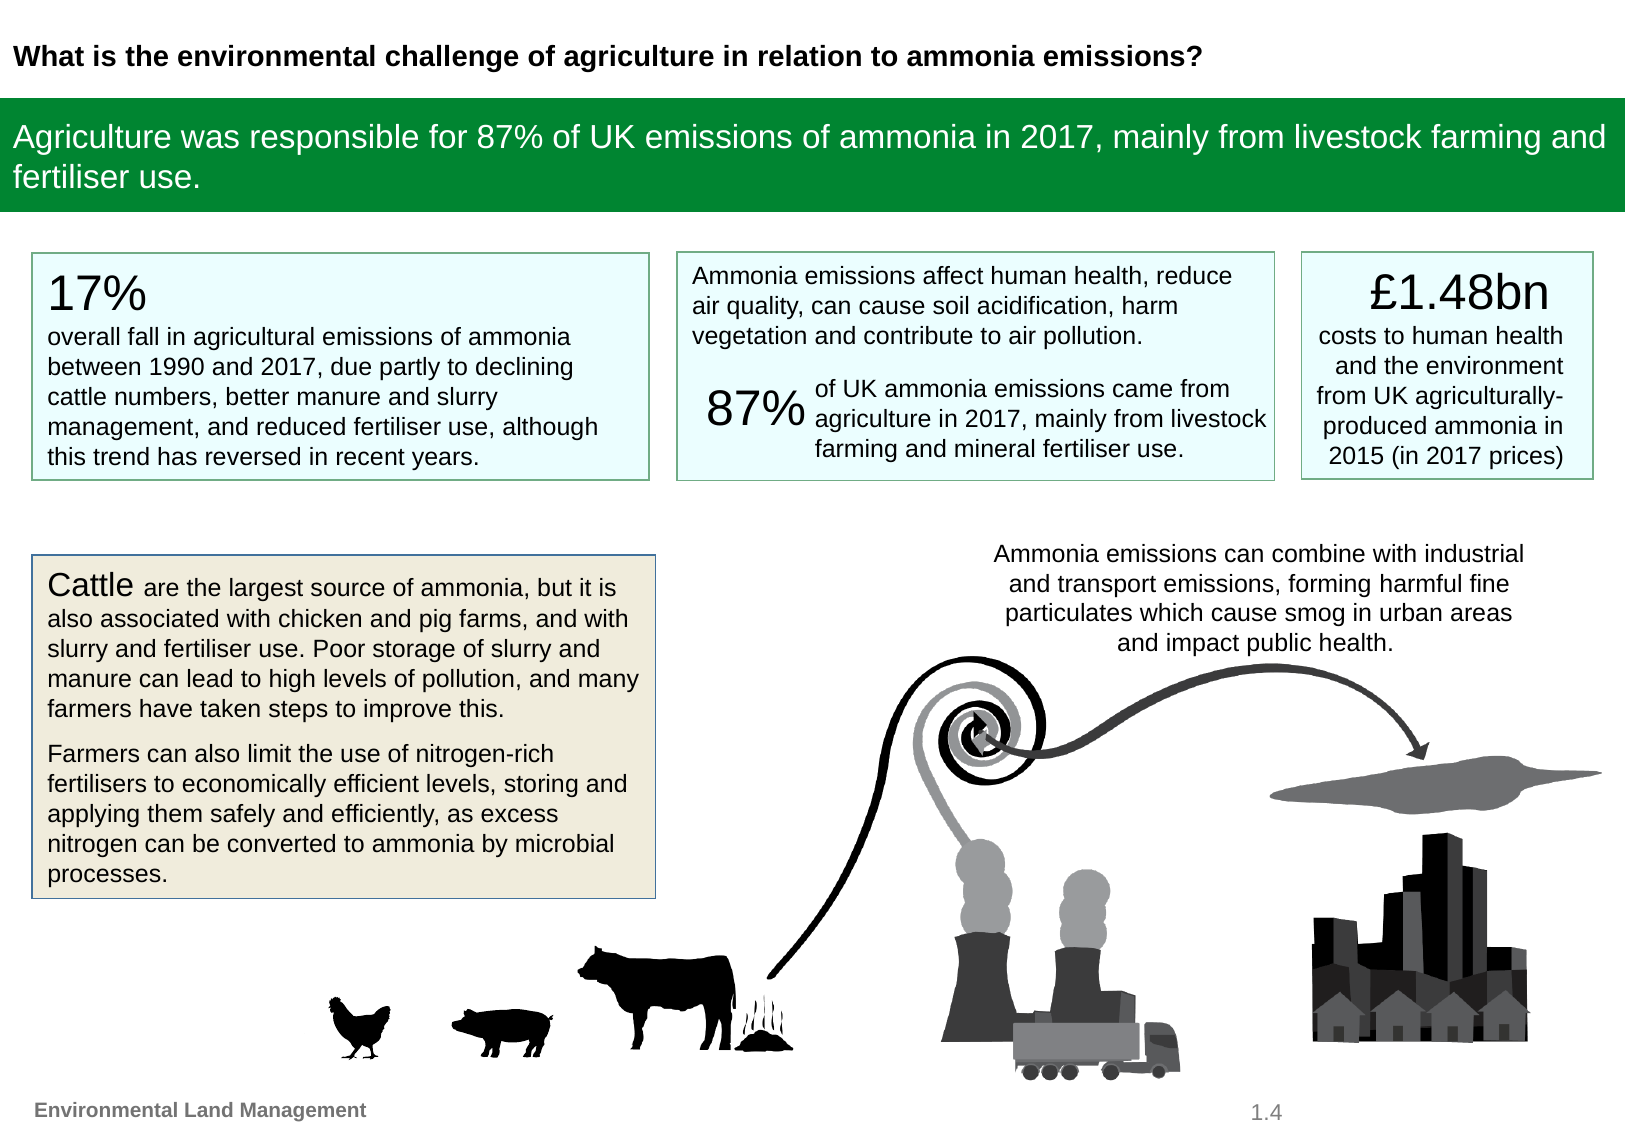

What is the environmental challenge of agriculture in relation to ammonia emissions?
Agriculture was responsible for 87% of UK emissions of ammonia in 2017, mainly from livestock farming and fertiliser use.
# Slide 1.4– What is the environmental challenge of agriculture in relation to ammonia emissions?
£1.48bn
costs to human health and the environment from UK agriculturally-produced ammonia in 2015 (in 2017 prices)
Ammonia emissions affect human health, reduce air quality, can cause soil acidification, harm vegetation and contribute to air pollution.
 87%
17%
overall fall in agricultural emissions of ammonia between 1990 and 2017, due partly to declining cattle numbers, better manure and slurry management, and reduced fertiliser use, although this trend has reversed in recent years.
of UK ammonia emissions came from agriculture in 2017, mainly from livestock farming and mineral fertiliser use.
Ammonia emissions can combine with industrial and transport emissions, forming harmful fine particulates which cause smog in urban areas and impact public health.
Cattle are the largest source of ammonia, but it is also associated with chicken and pig farms, and with slurry and fertiliser use. Poor storage of slurry and manure can lead to high levels of pollution, and many farmers have taken steps to improve this.
Farmers can also limit the use of nitrogen-rich fertilisers to economically efficient levels, storing and applying them safely and efficiently, as excess nitrogen can be converted to ammonia by microbial processes.
1.4
Environmental Land Management